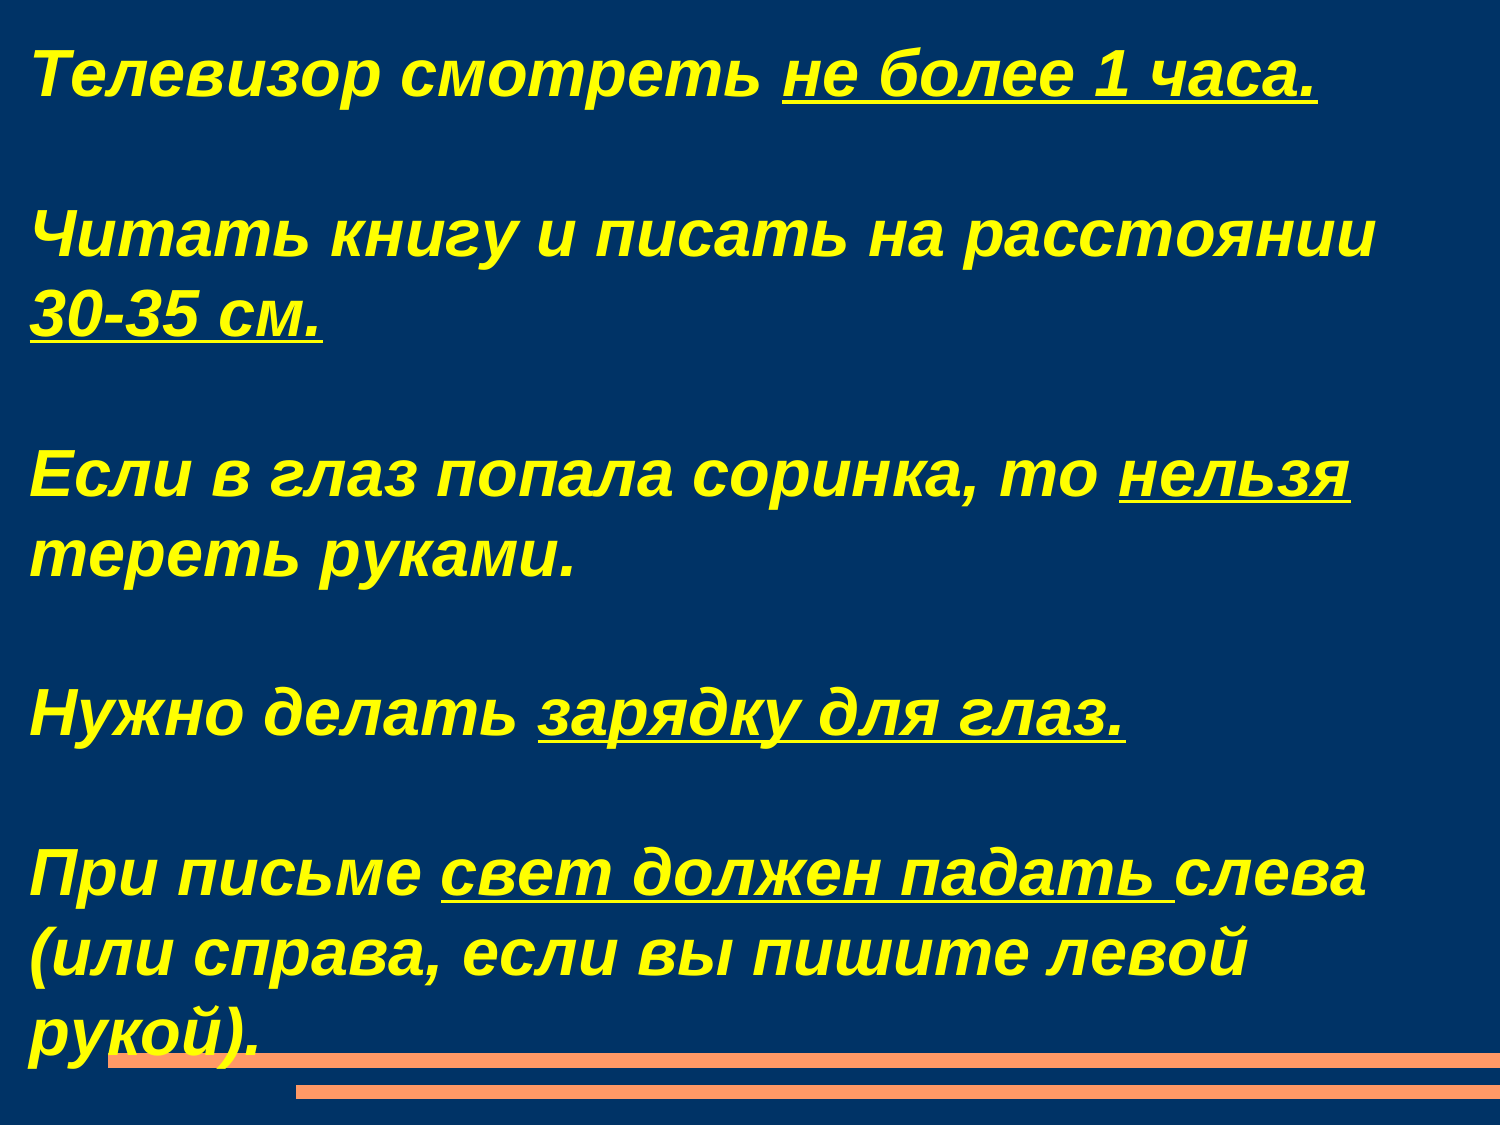

# Телевизор смотреть не более 1 часа. Читать книгу и писать на расстоянии 30-35 см. Если в глаз попала соринка, то нельзя тереть руками. Нужно делать зарядку для глаз. При письме свет должен падать слева (или справа, если вы пишите левой рукой).